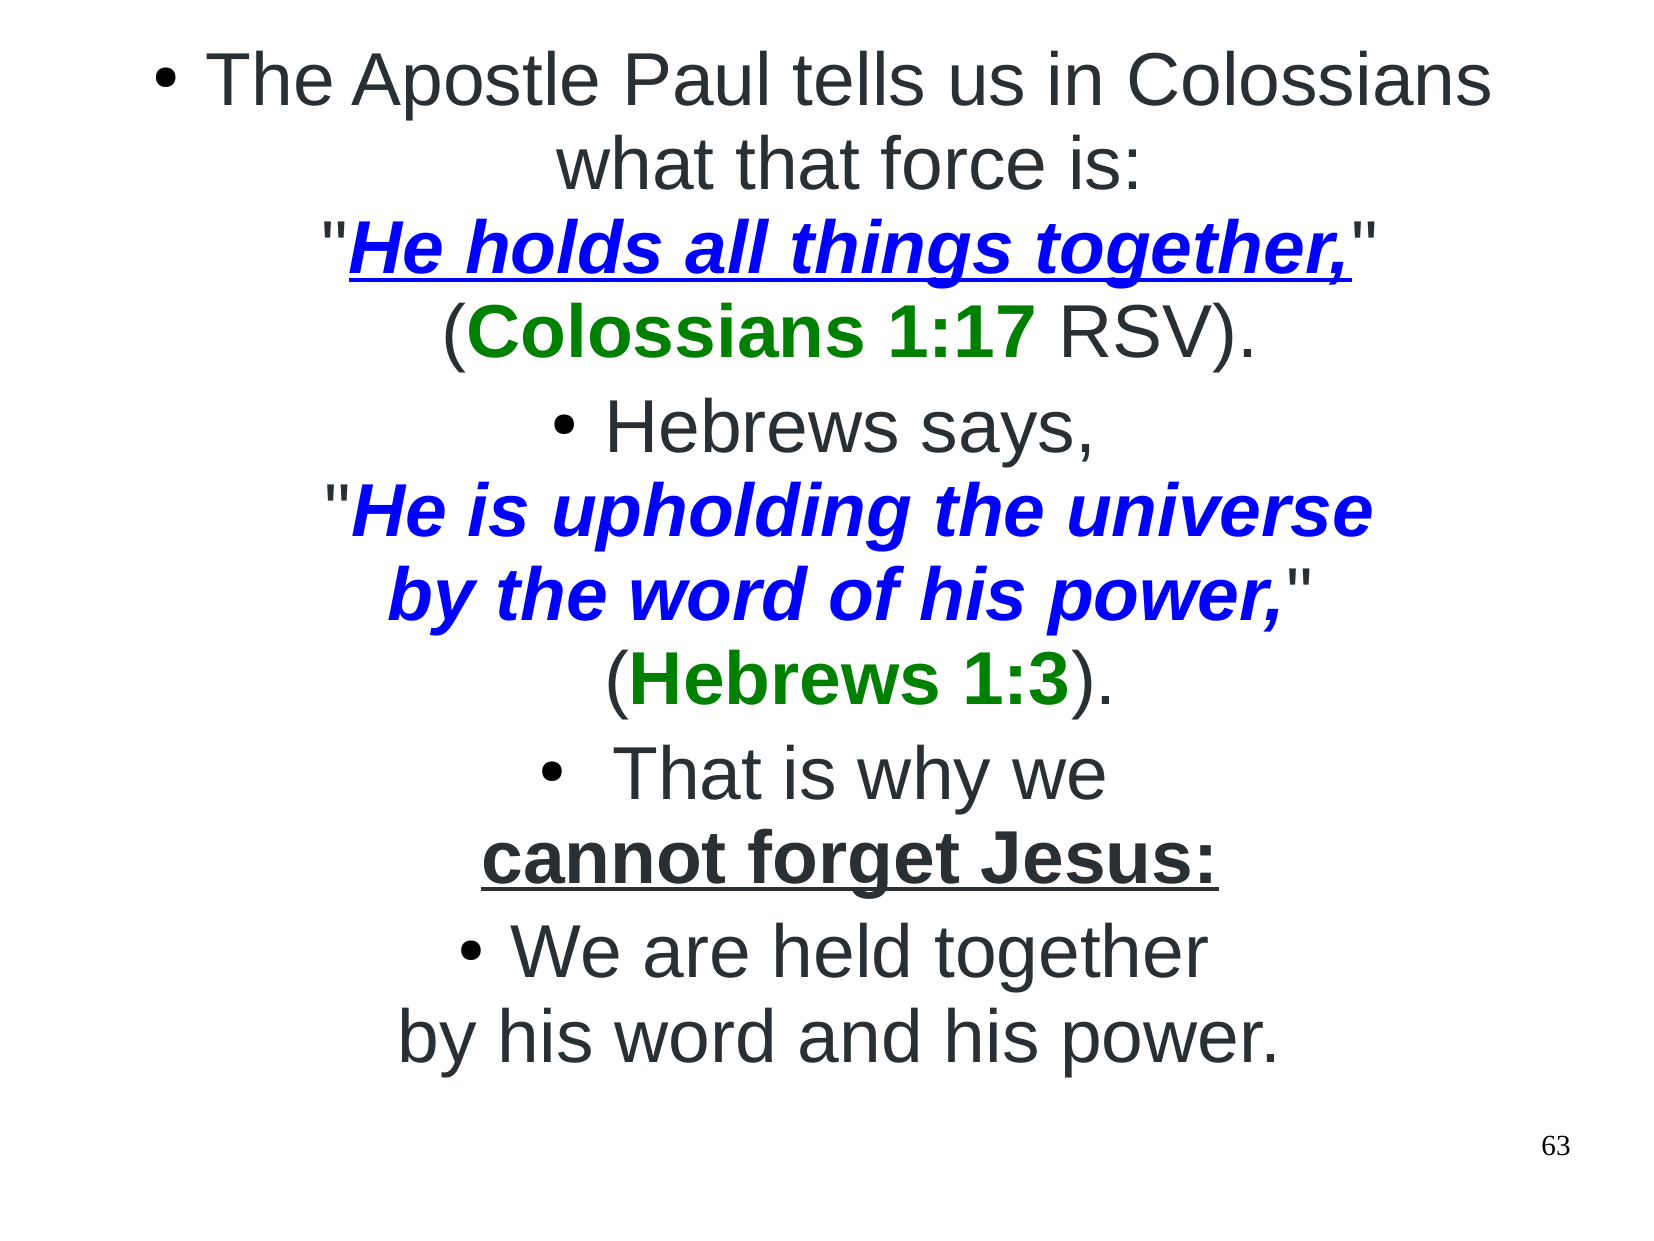

# The Apostle Paul tells us in Colossians what that force is: "He holds all things together," (Colossians 1:17 RSV).
Hebrews says,
"He is upholding the universe
by the word of his power,"
(Hebrews 1:3).
 That is why we
cannot forget Jesus:
We are held together
by his word and his power.
63